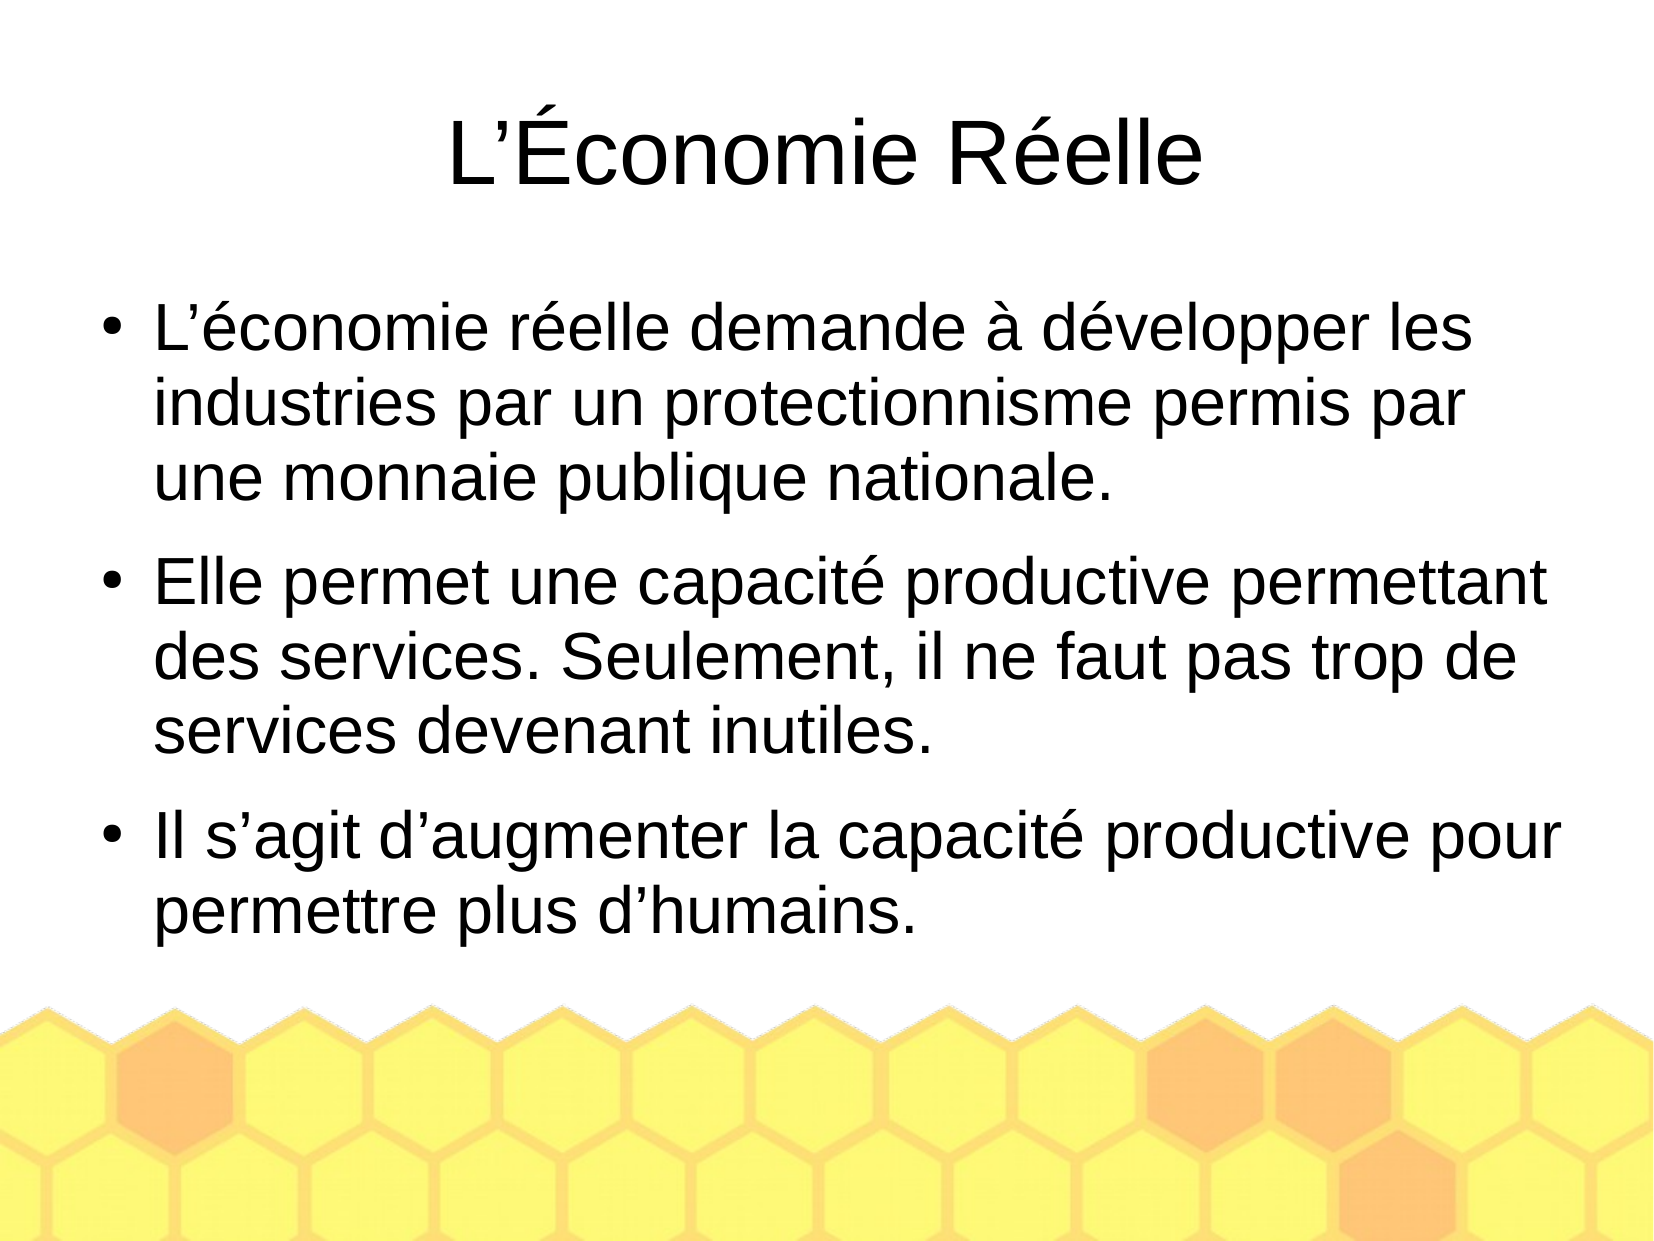

# L’Économie Réelle
L’économie réelle demande à développer les industries par un protectionnisme permis par une monnaie publique nationale.
Elle permet une capacité productive permettant des services. Seulement, il ne faut pas trop de services devenant inutiles.
Il s’agit d’augmenter la capacité productive pour permettre plus d’humains.